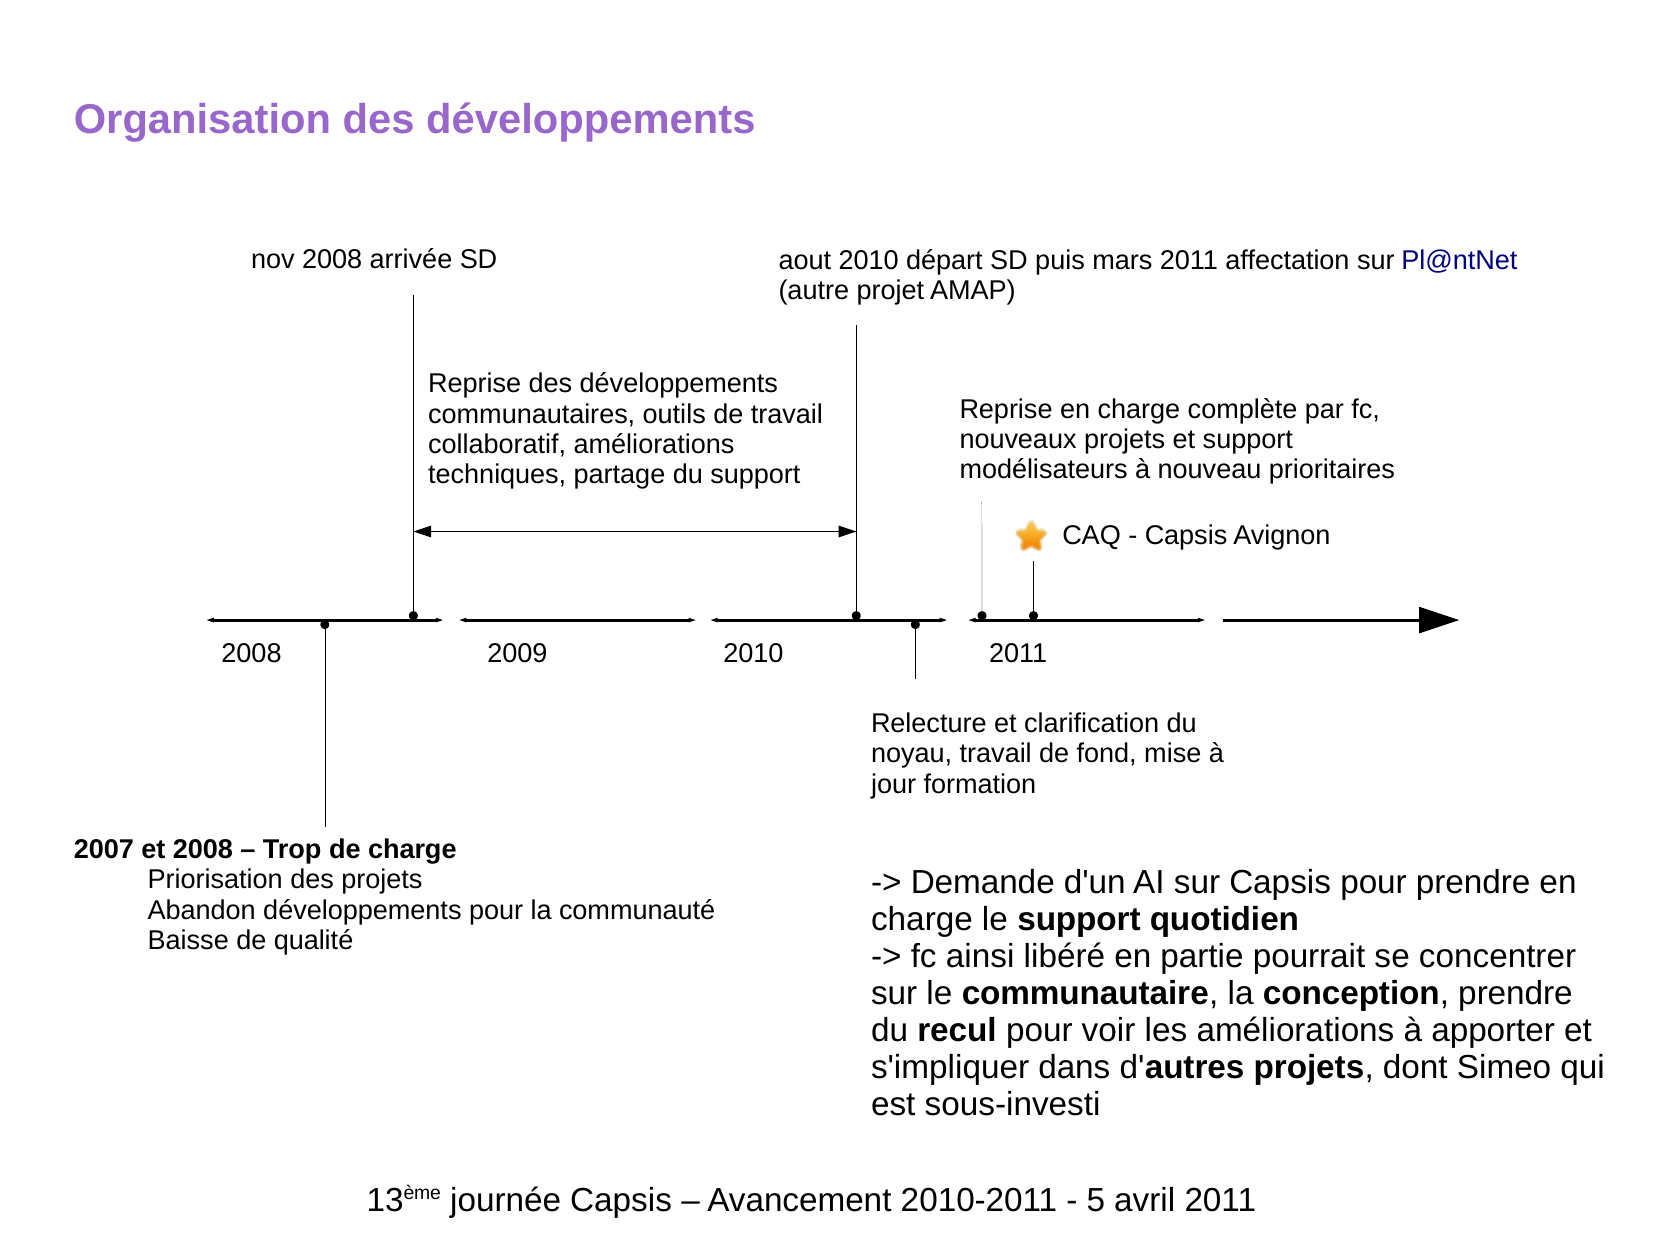

Organisation des développements
nov 2008 arrivée SD
aout 2010 départ SD puis mars 2011 affectation sur Pl@ntNet (autre projet AMAP)
Reprise des développements communautaires, outils de travail collaboratif, améliorations techniques, partage du support
Reprise en charge complète par fc, nouveaux projets et support modélisateurs à nouveau prioritaires
CAQ - Capsis Avignon
2008
2009
2010
2011
Relecture et clarification du noyau, travail de fond, mise à jour formation
2007 et 2008 – Trop de charge
	Priorisation des projets
	Abandon développements pour la communauté
	Baisse de qualité
-> Demande d'un AI sur Capsis pour prendre en charge le support quotidien
-> fc ainsi libéré en partie pourrait se concentrer sur le communautaire, la conception, prendre du recul pour voir les améliorations à apporter et s'impliquer dans d'autres projets, dont Simeo qui est sous-investi